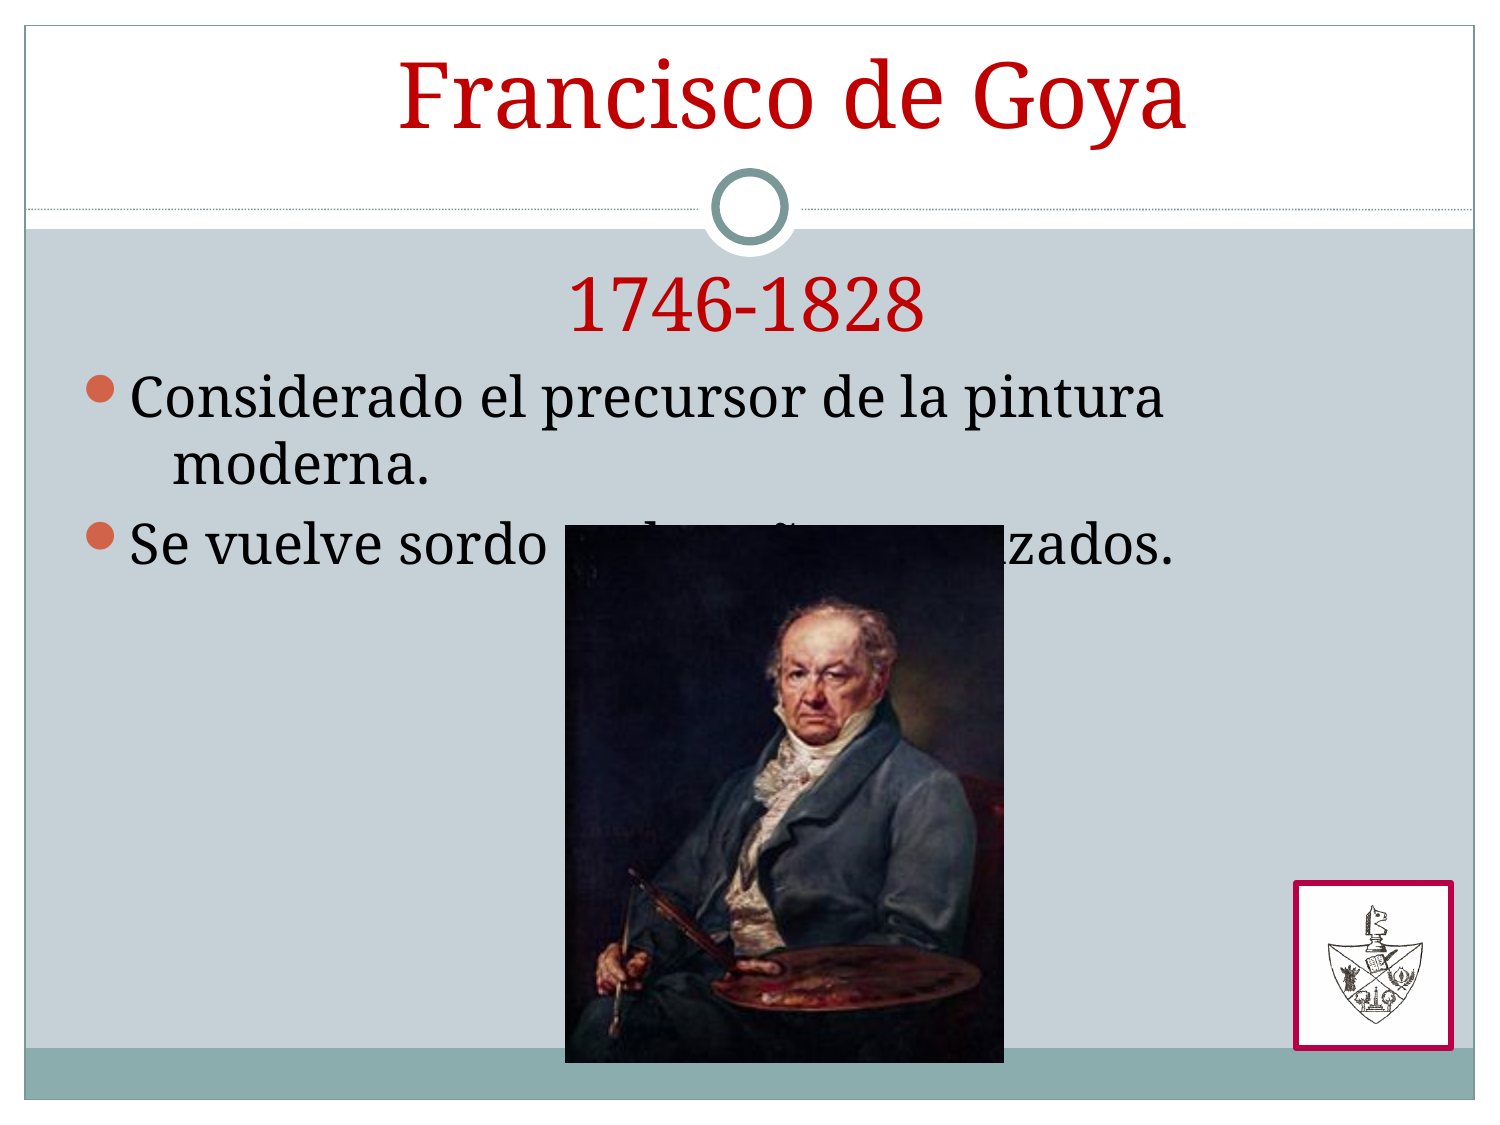

# Francisco de Goya 1746-1828
Considerado el precursor de la pintura moderna.
Se vuelve sordo en los años avanzados.